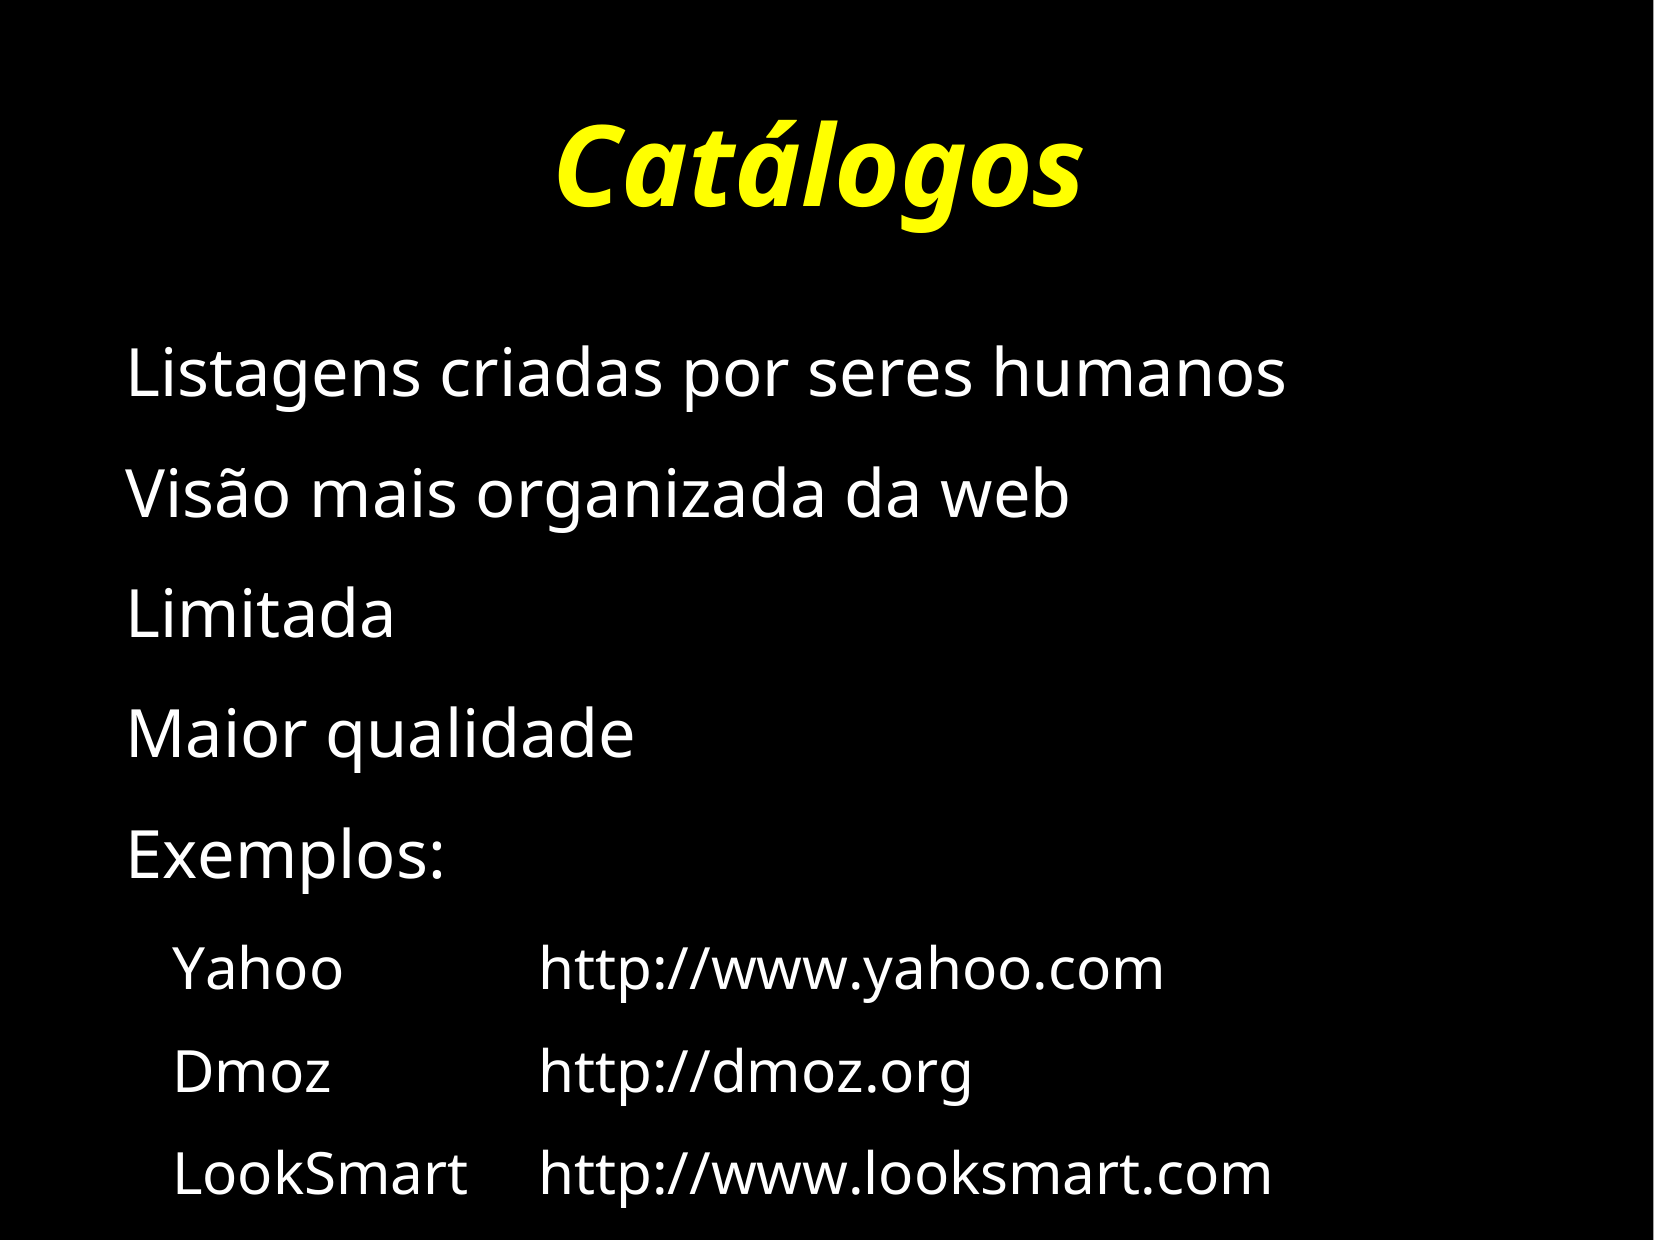

# Catálogos
Listagens criadas por seres humanos
Visão mais organizada da web
Limitada
Maior qualidade
Exemplos:
Yahoo			http://www.yahoo.com
Dmoz			http://dmoz.org
LookSmart	http://www.looksmart.com